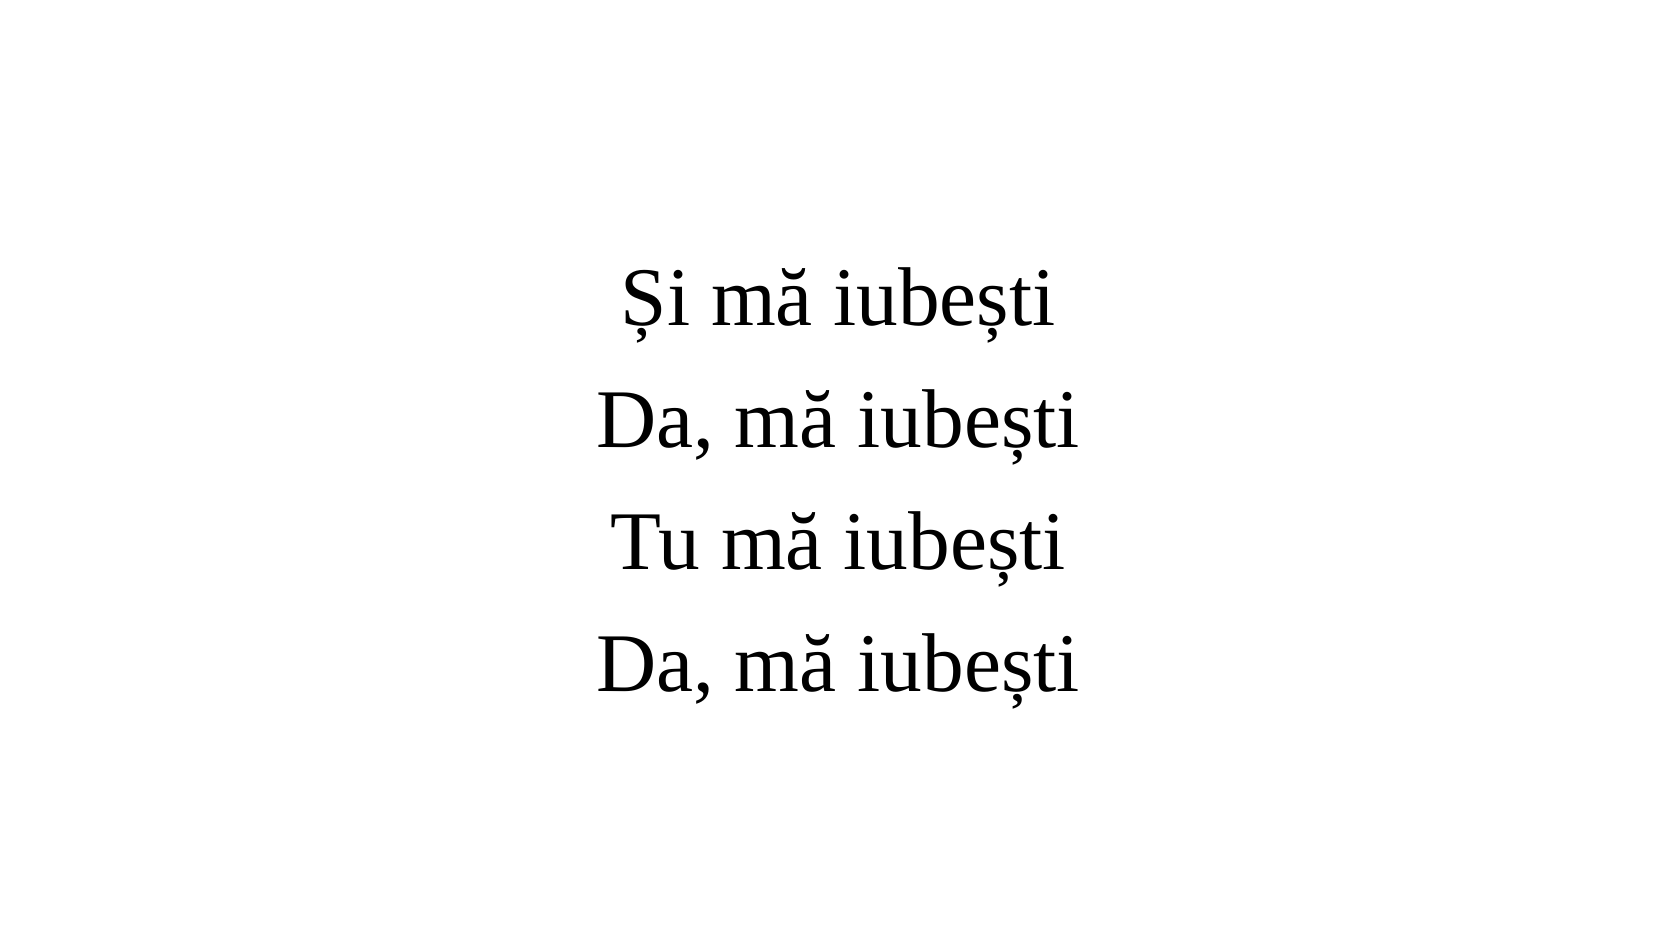

# Și mă iubești
Da, mă iubești
Tu mă iubești
Da, mă iubești